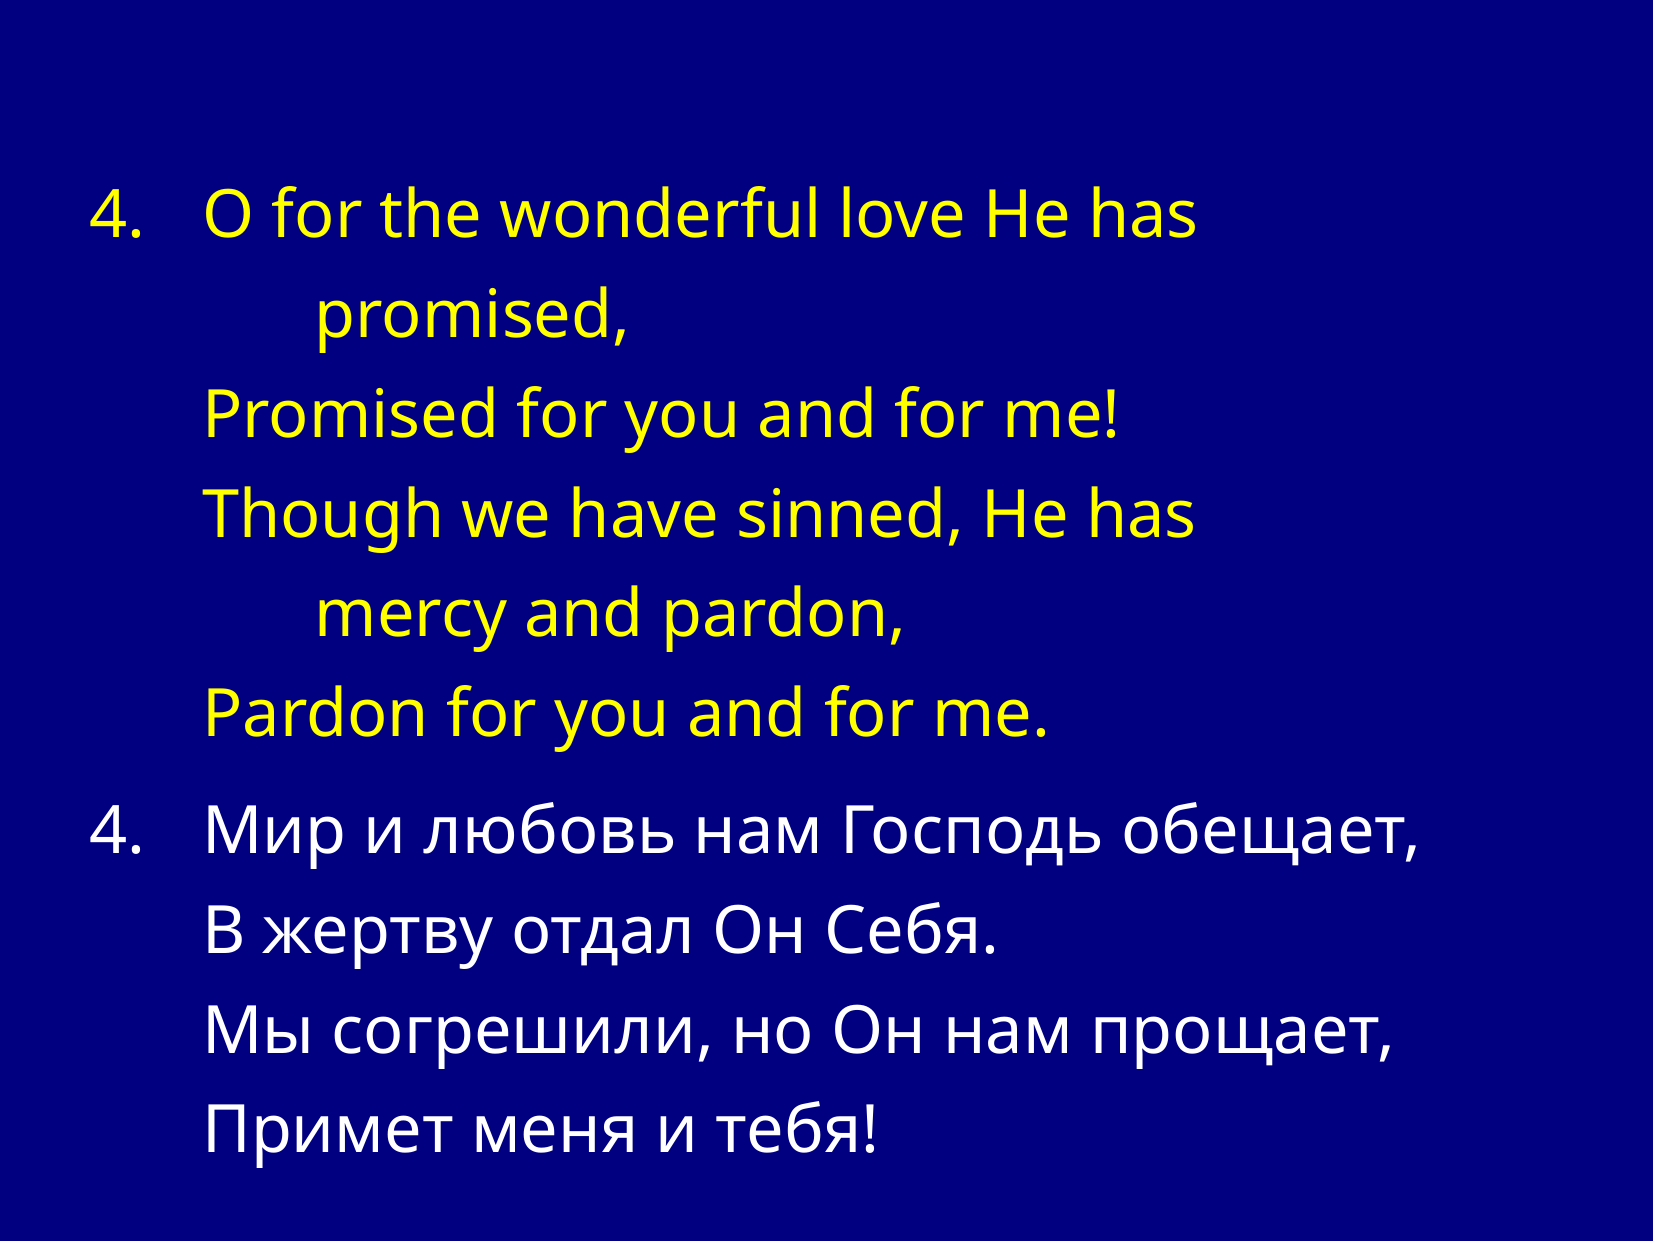

4.	O for the wonderful love He has
		promised,
	Promised for you and for me!
	Though we have sinned, He has
		mercy and pardon,
	Pardon for you and for me.
4.	Мир и любовь нам Господь обещает,
	В жертву отдал Он Себя.
	Мы согрешили, но Он нам прощает,
	Примет меня и тебя!